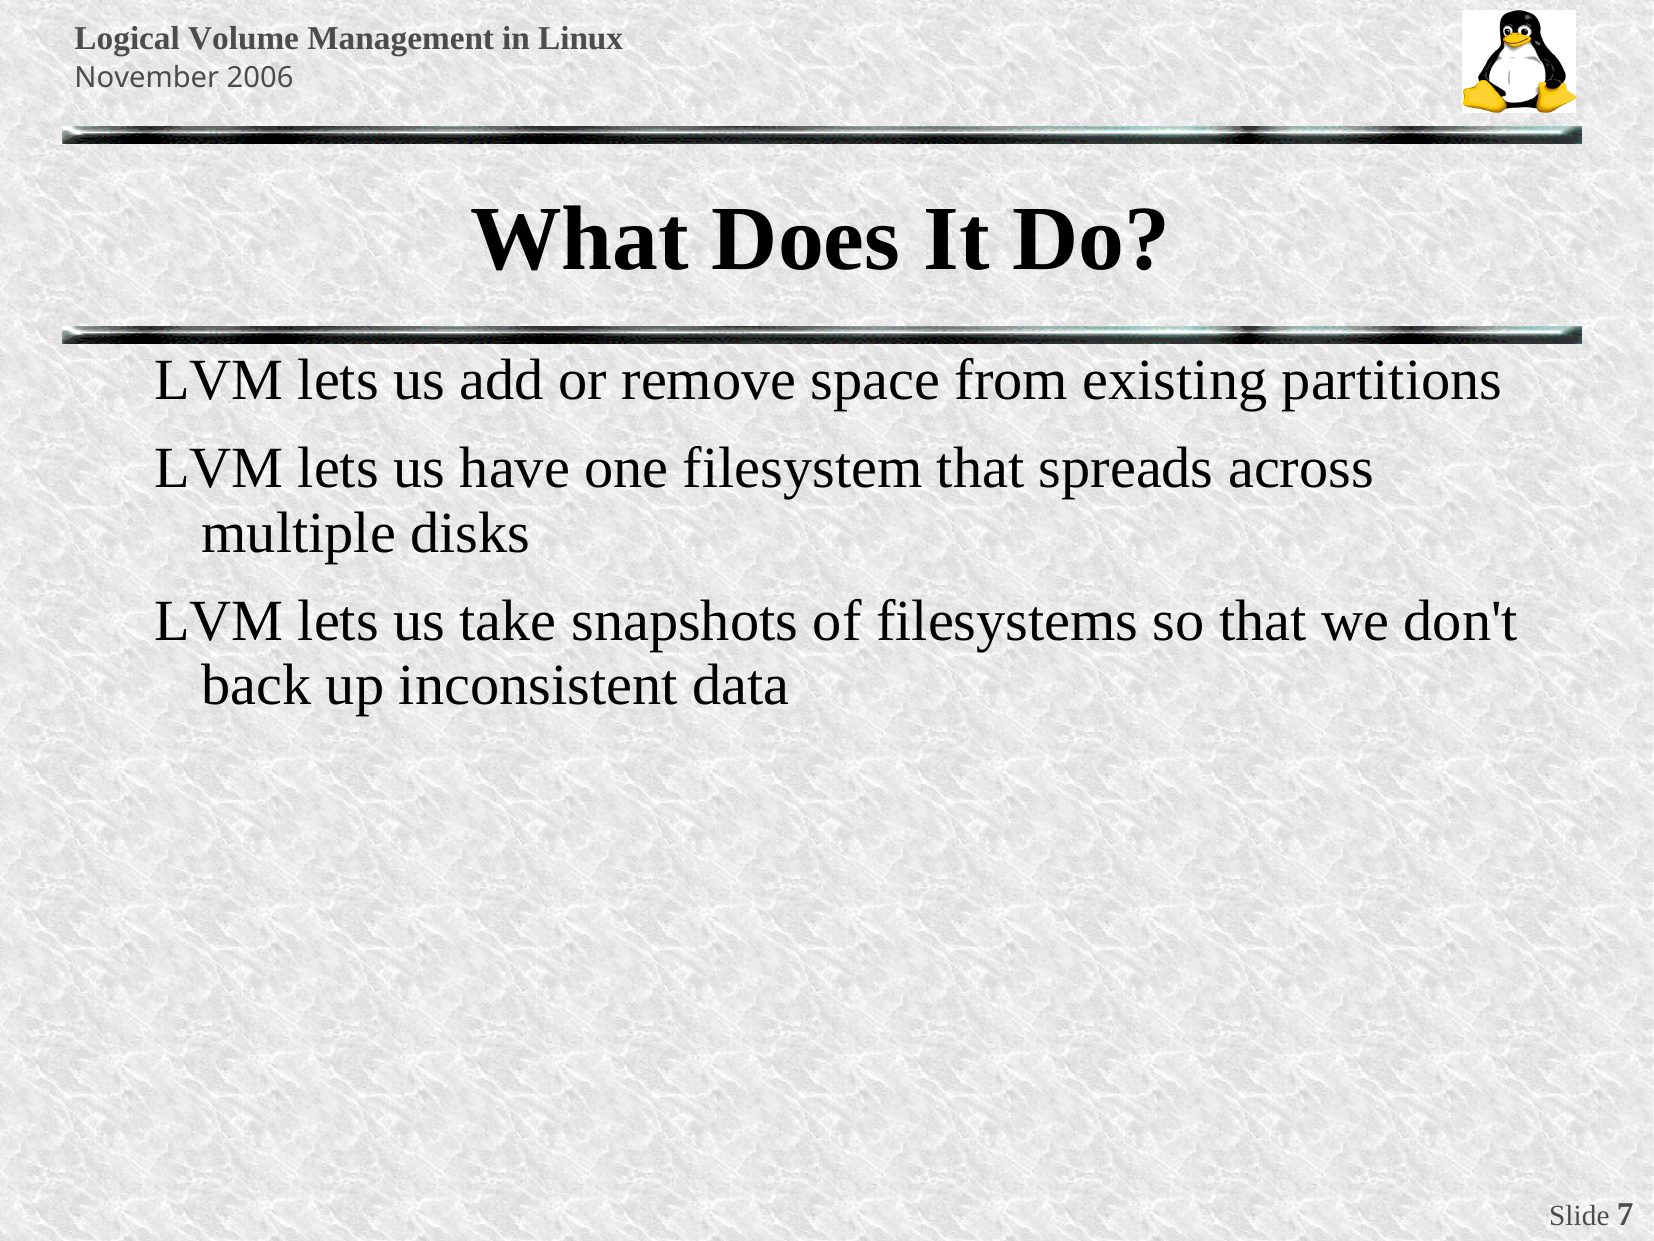

# What Does It Do?
LVM lets us add or remove space from existing partitions
LVM lets us have one filesystem that spreads across multiple disks
LVM lets us take snapshots of filesystems so that we don't back up inconsistent data